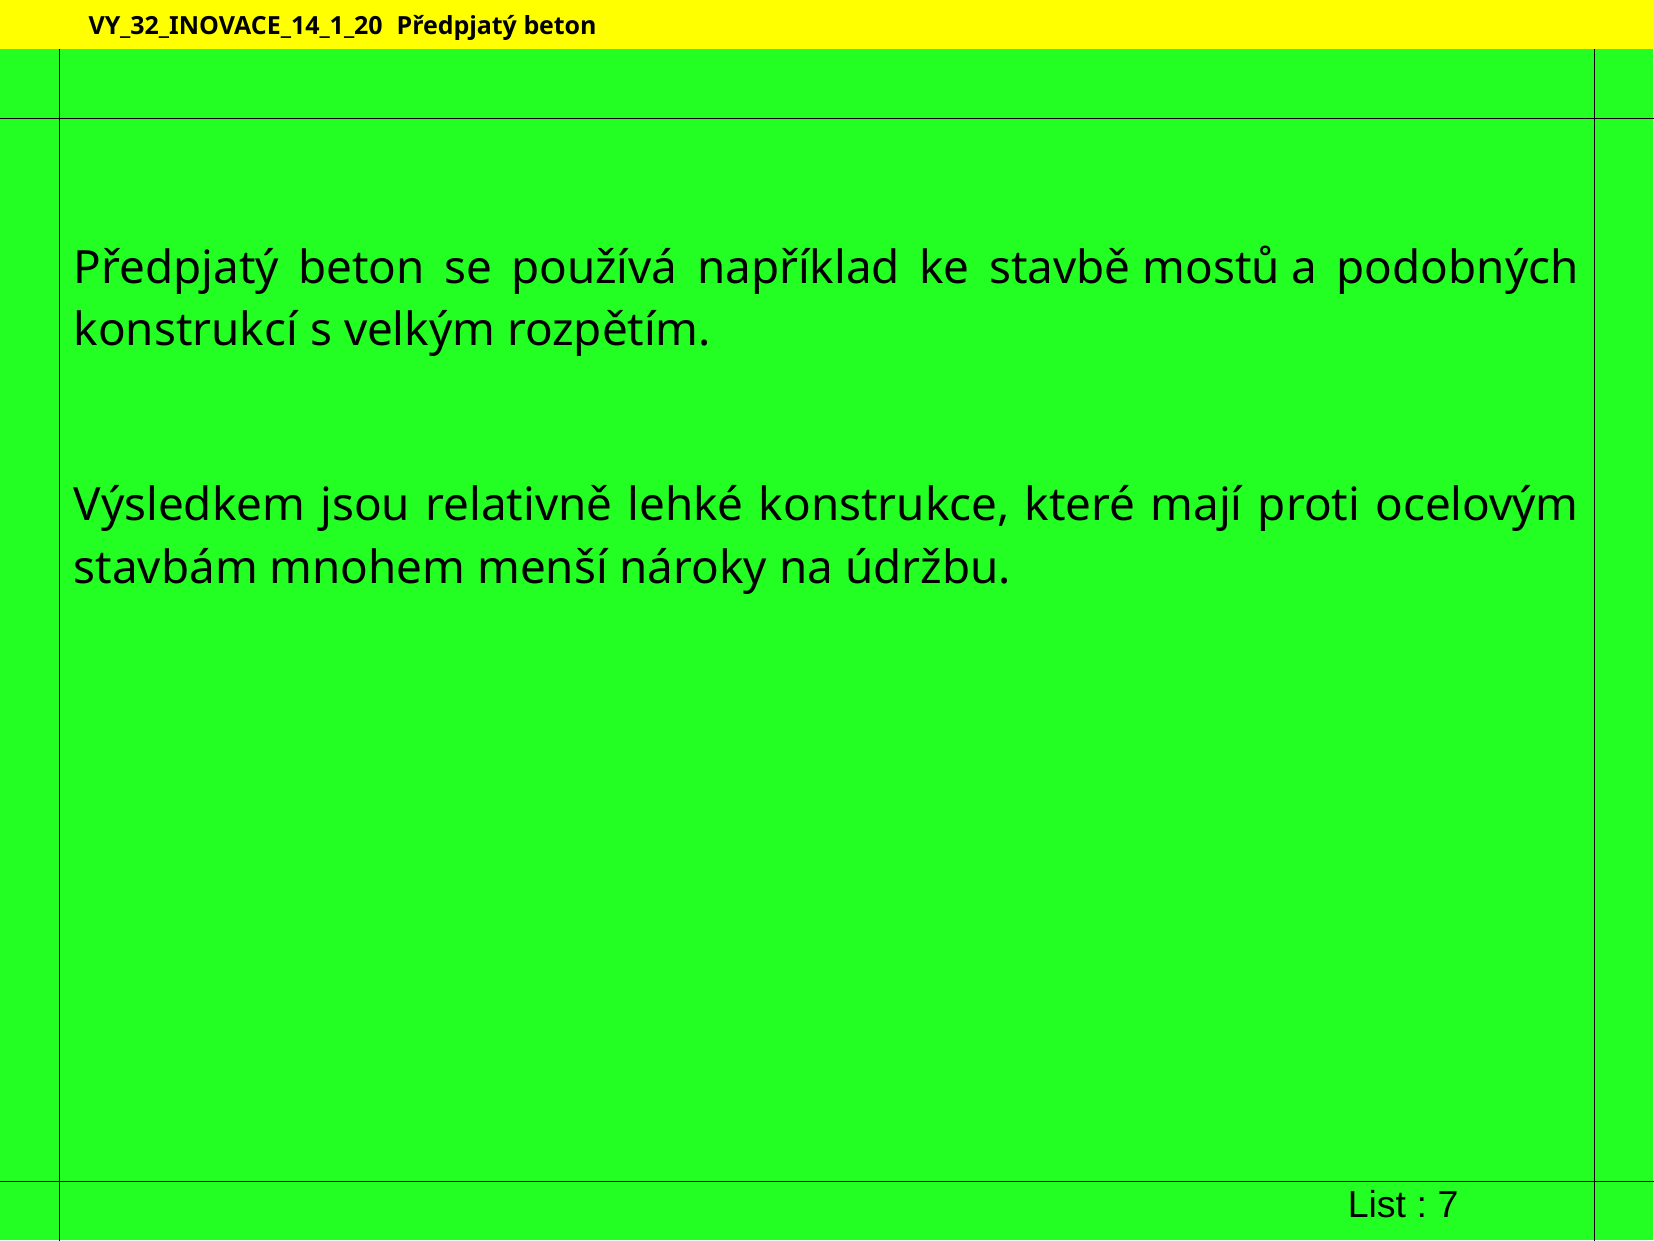

VY_32_INOVACE_14_1_20 Předpjatý beton
Předpjatý beton se používá například ke stavbě mostů a podobných konstrukcí s velkým rozpětím.
Výsledkem jsou relativně lehké konstrukce, které mají proti ocelovým stavbám mnohem menší nároky na údržbu.
List :